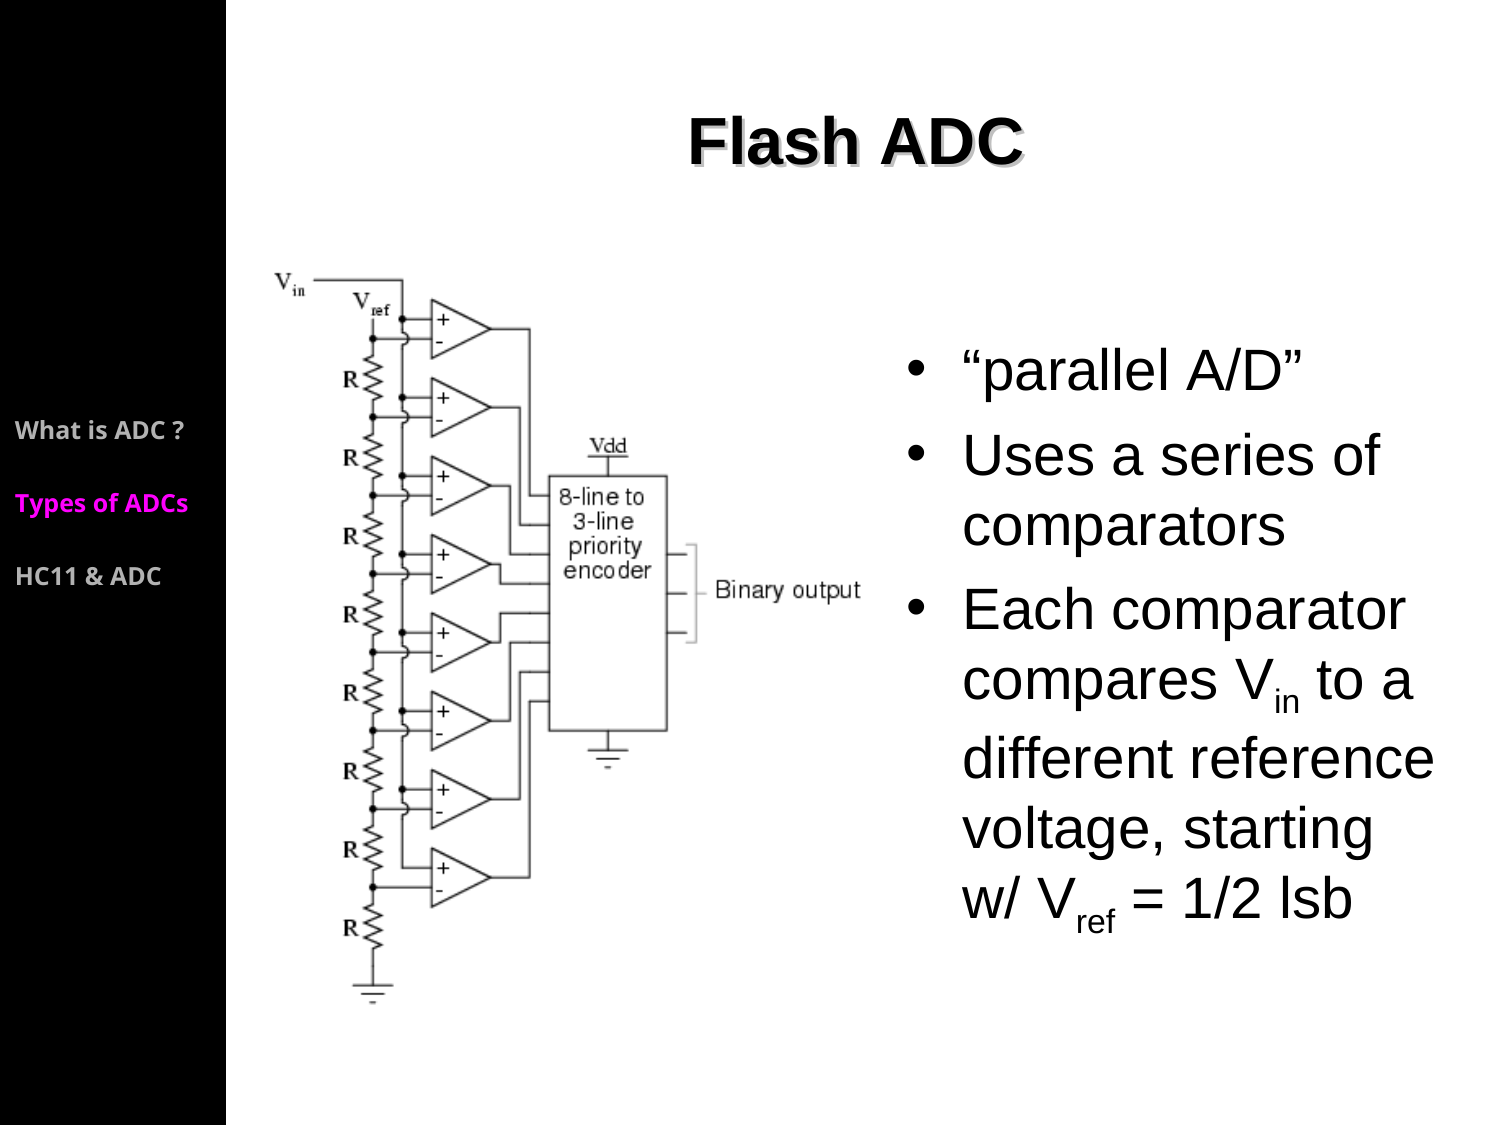

What is ADC ?
Types of ADCs
HC11 & ADC
Flash ADC
# “parallel A/D”
Uses a series of comparators
Each comparator compares Vin to a different reference voltage, starting w/ Vref = 1/2 lsb